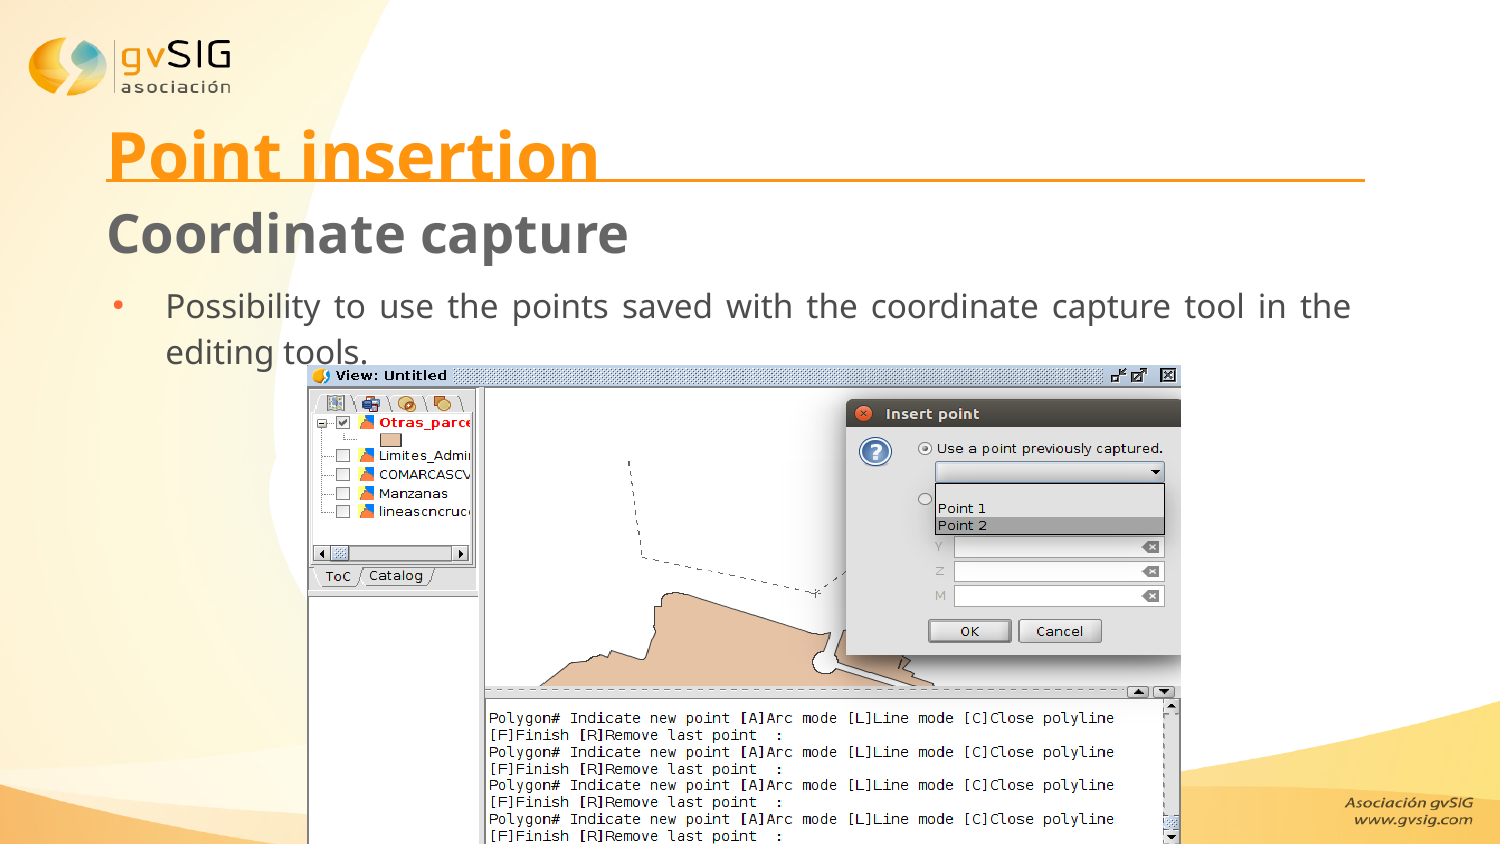

# Point insertion
Coordinate capture
Possibility to use the points saved with the coordinate capture tool in the editing tools.